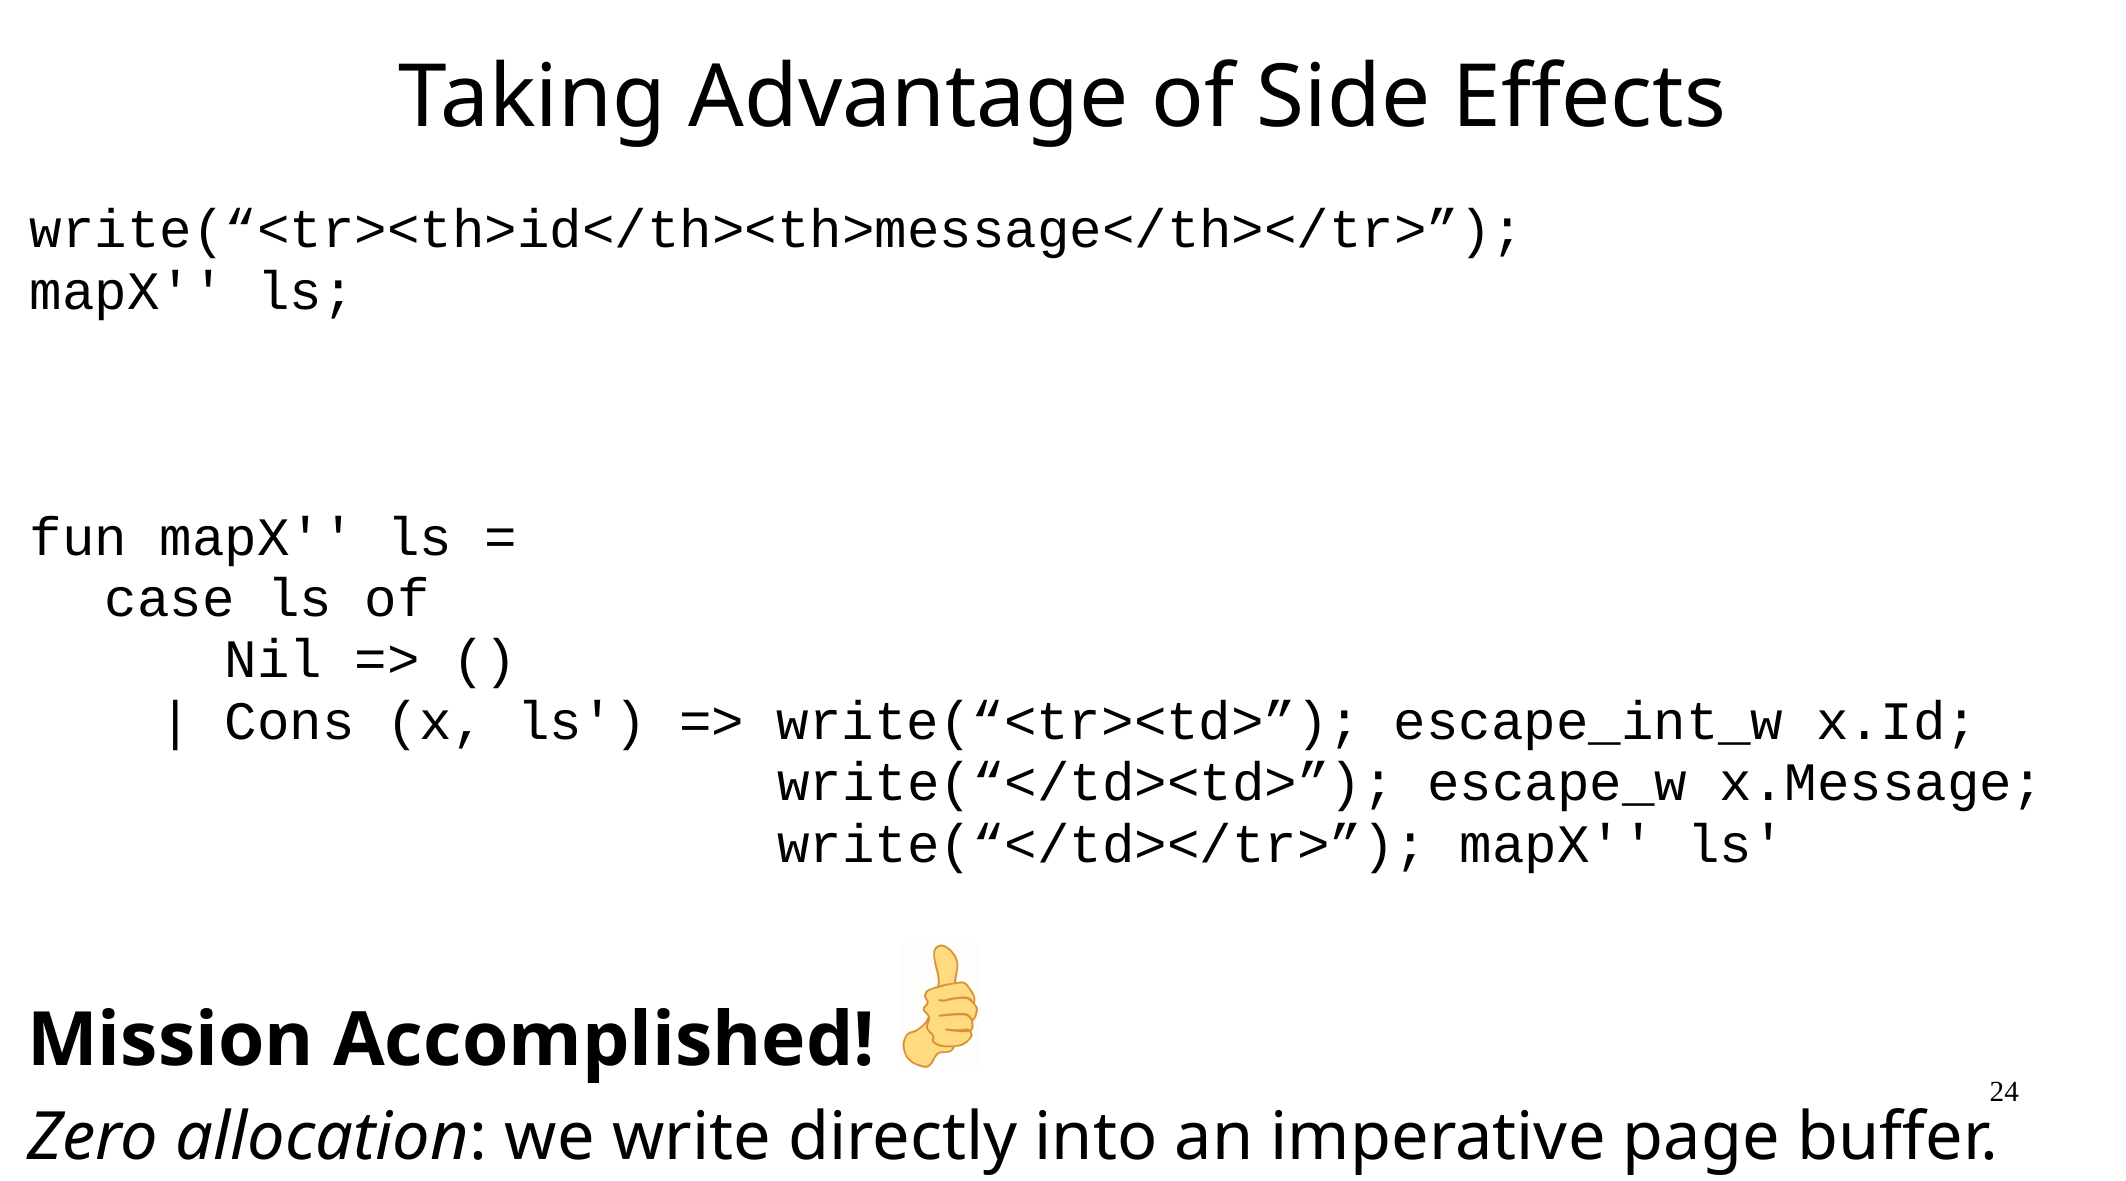

# Taking Advantage of Side Effects
write(“<tr><th>id</th><th>message</th></tr>”);
mapX'' ls;
fun mapX'' ls =
	case ls of
 Nil => ()
 | Cons (x, ls') => write(“<tr><td>”); escape_int_w x.Id;
 write(“</td><td>”); escape_w x.Message;
 write(“</td></tr>”); mapX'' ls'
Mission Accomplished!
Zero allocation: we write directly into an imperative page buffer.
24